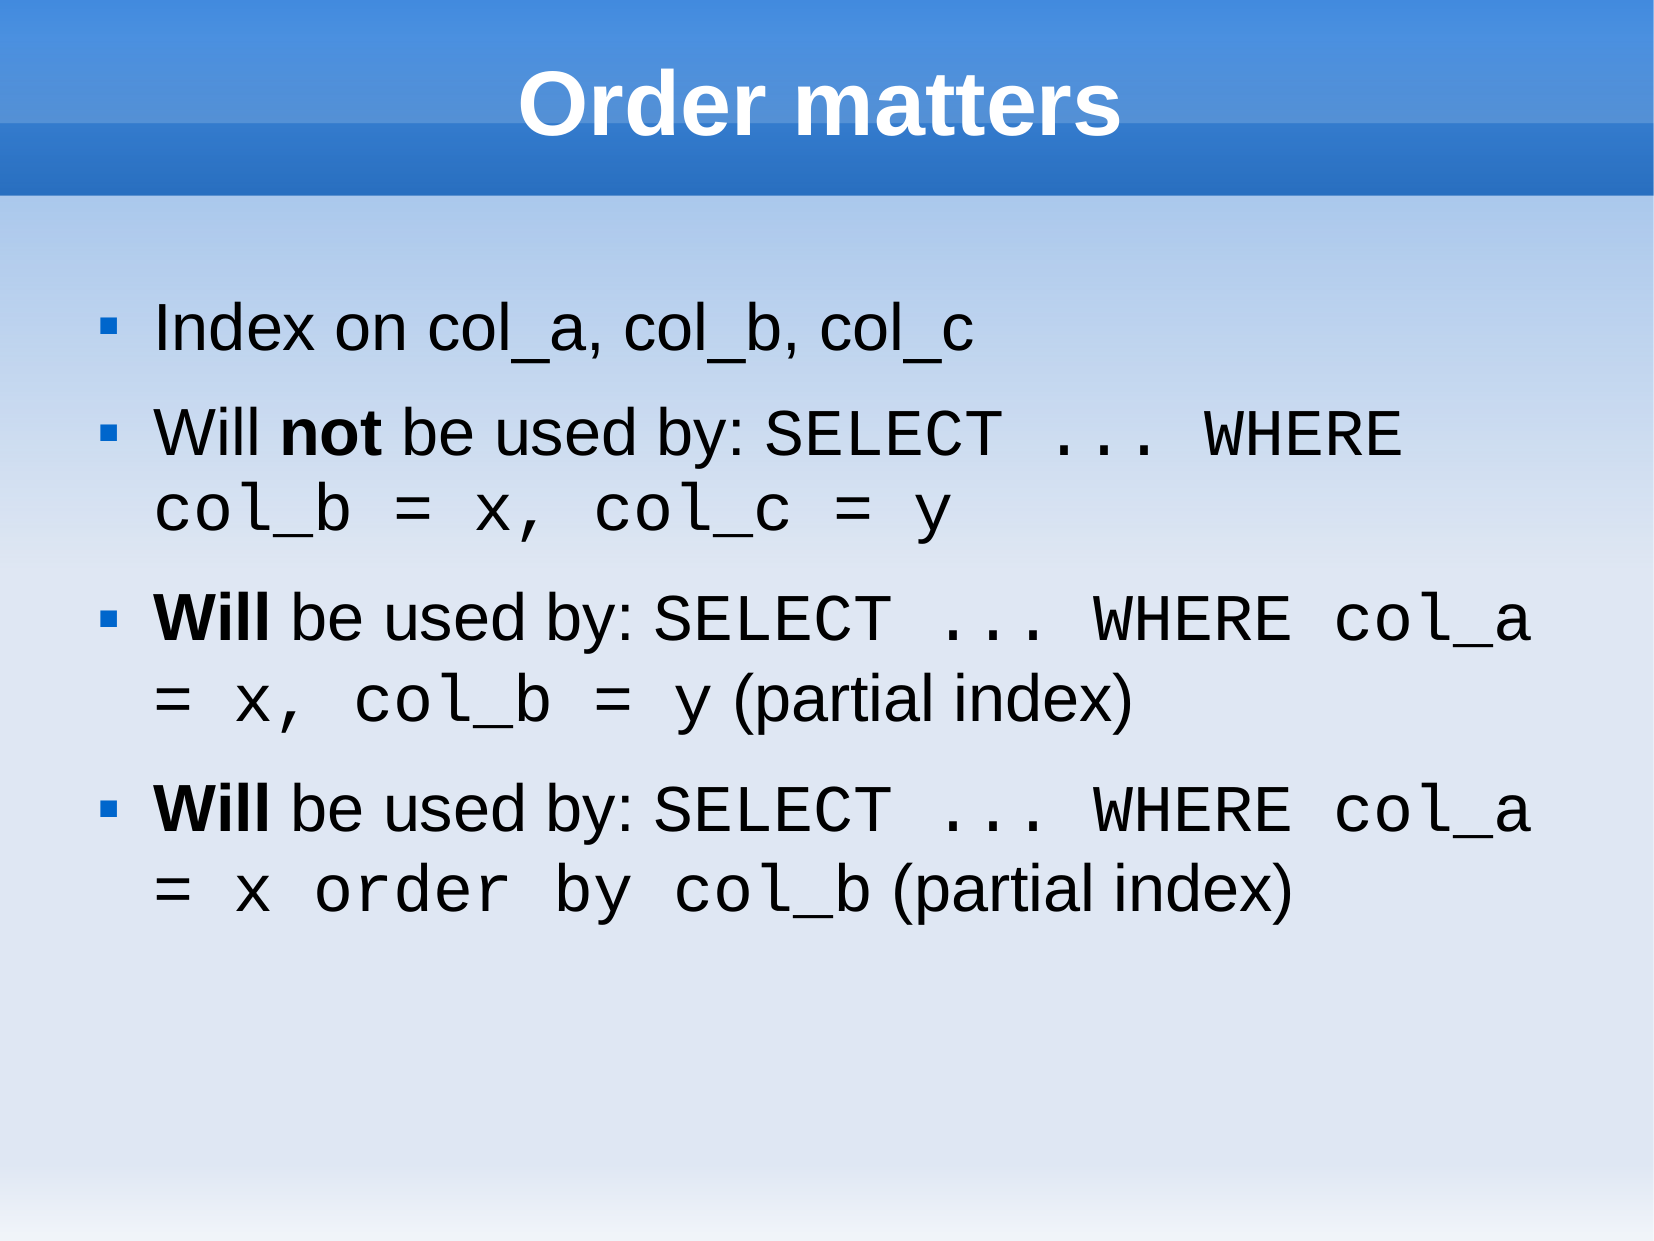

# Order matters
Index on col_a, col_b, col_c
Will not be used by: SELECT ... WHERE col_b = x, col_c = y
Will be used by: SELECT ... WHERE col_a = x, col_b = y (partial index)
Will be used by: SELECT ... WHERE col_a = x order by col_b (partial index)